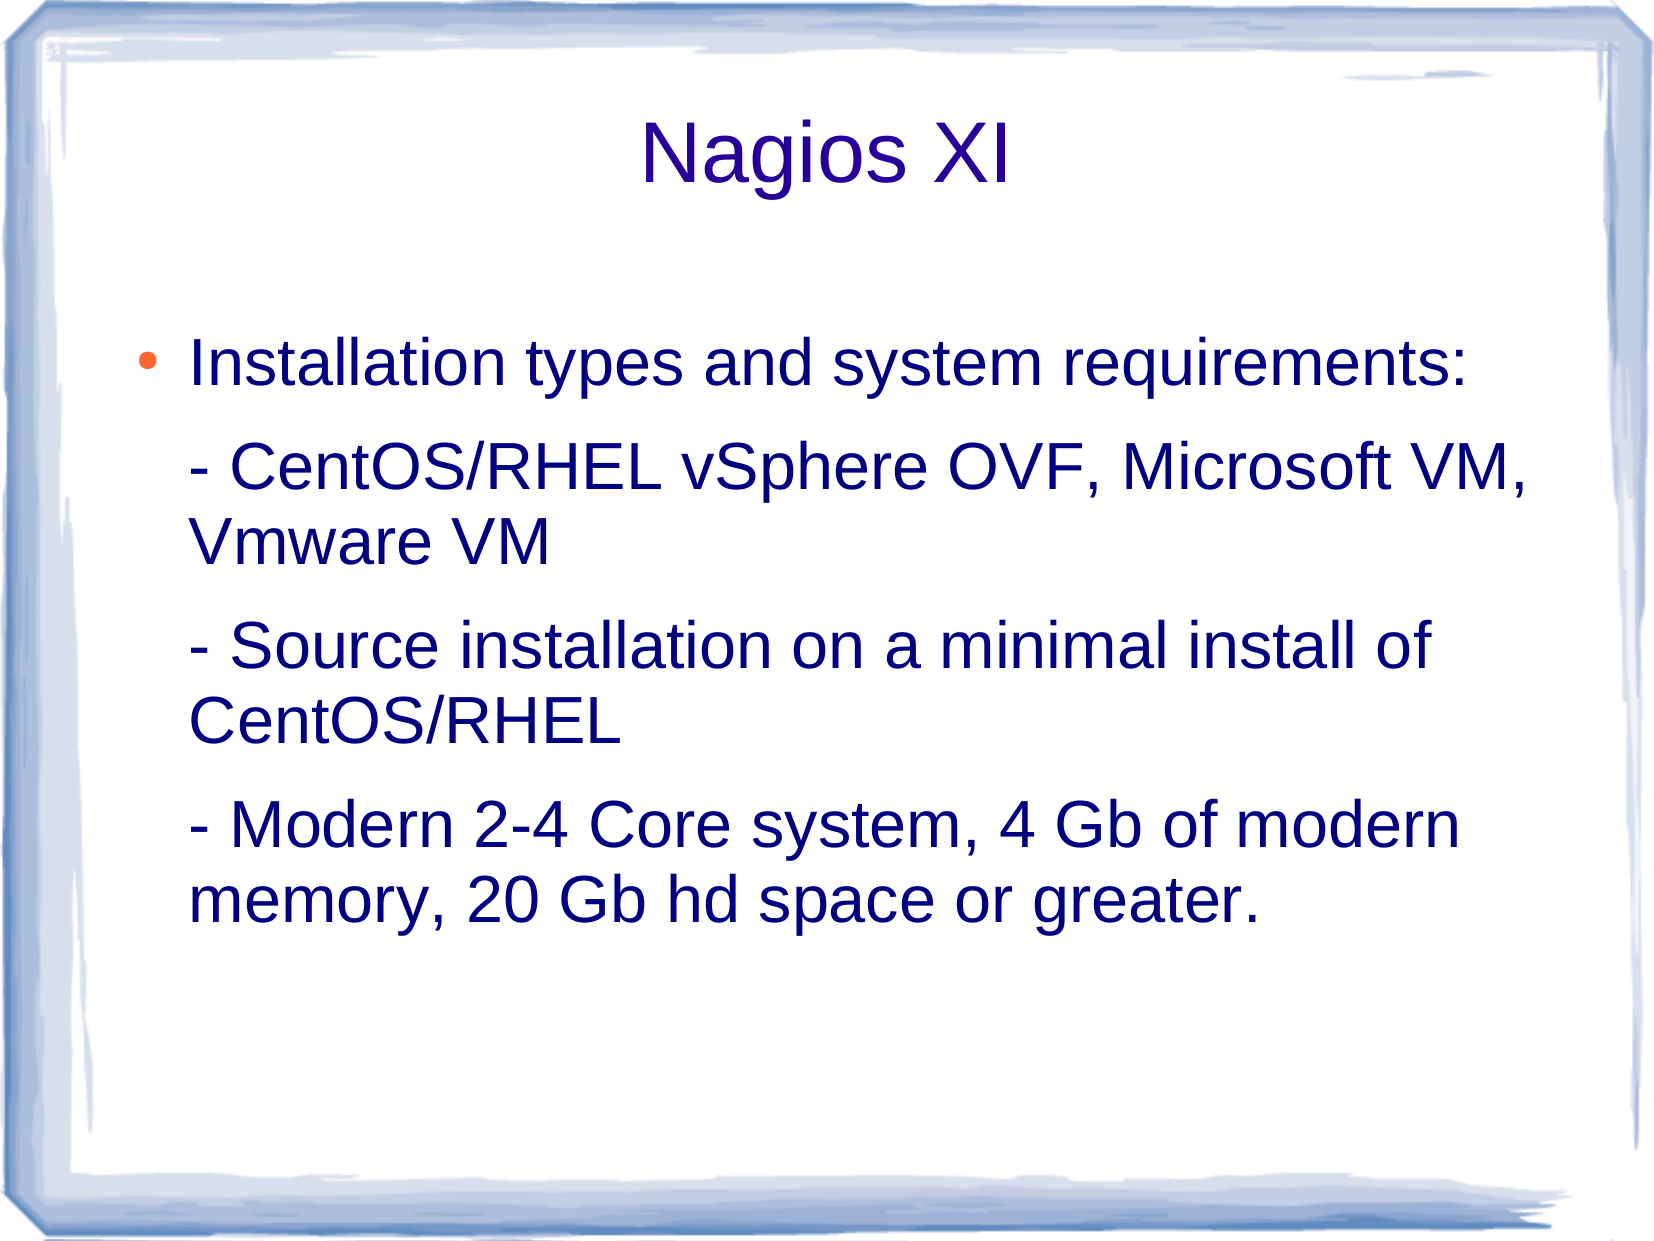

# Nagios XI
Installation types and system requirements:
- CentOS/RHEL vSphere OVF, Microsoft VM, Vmware VM
- Source installation on a minimal install of CentOS/RHEL
- Modern 2-4 Core system, 4 Gb of modern memory, 20 Gb hd space or greater.